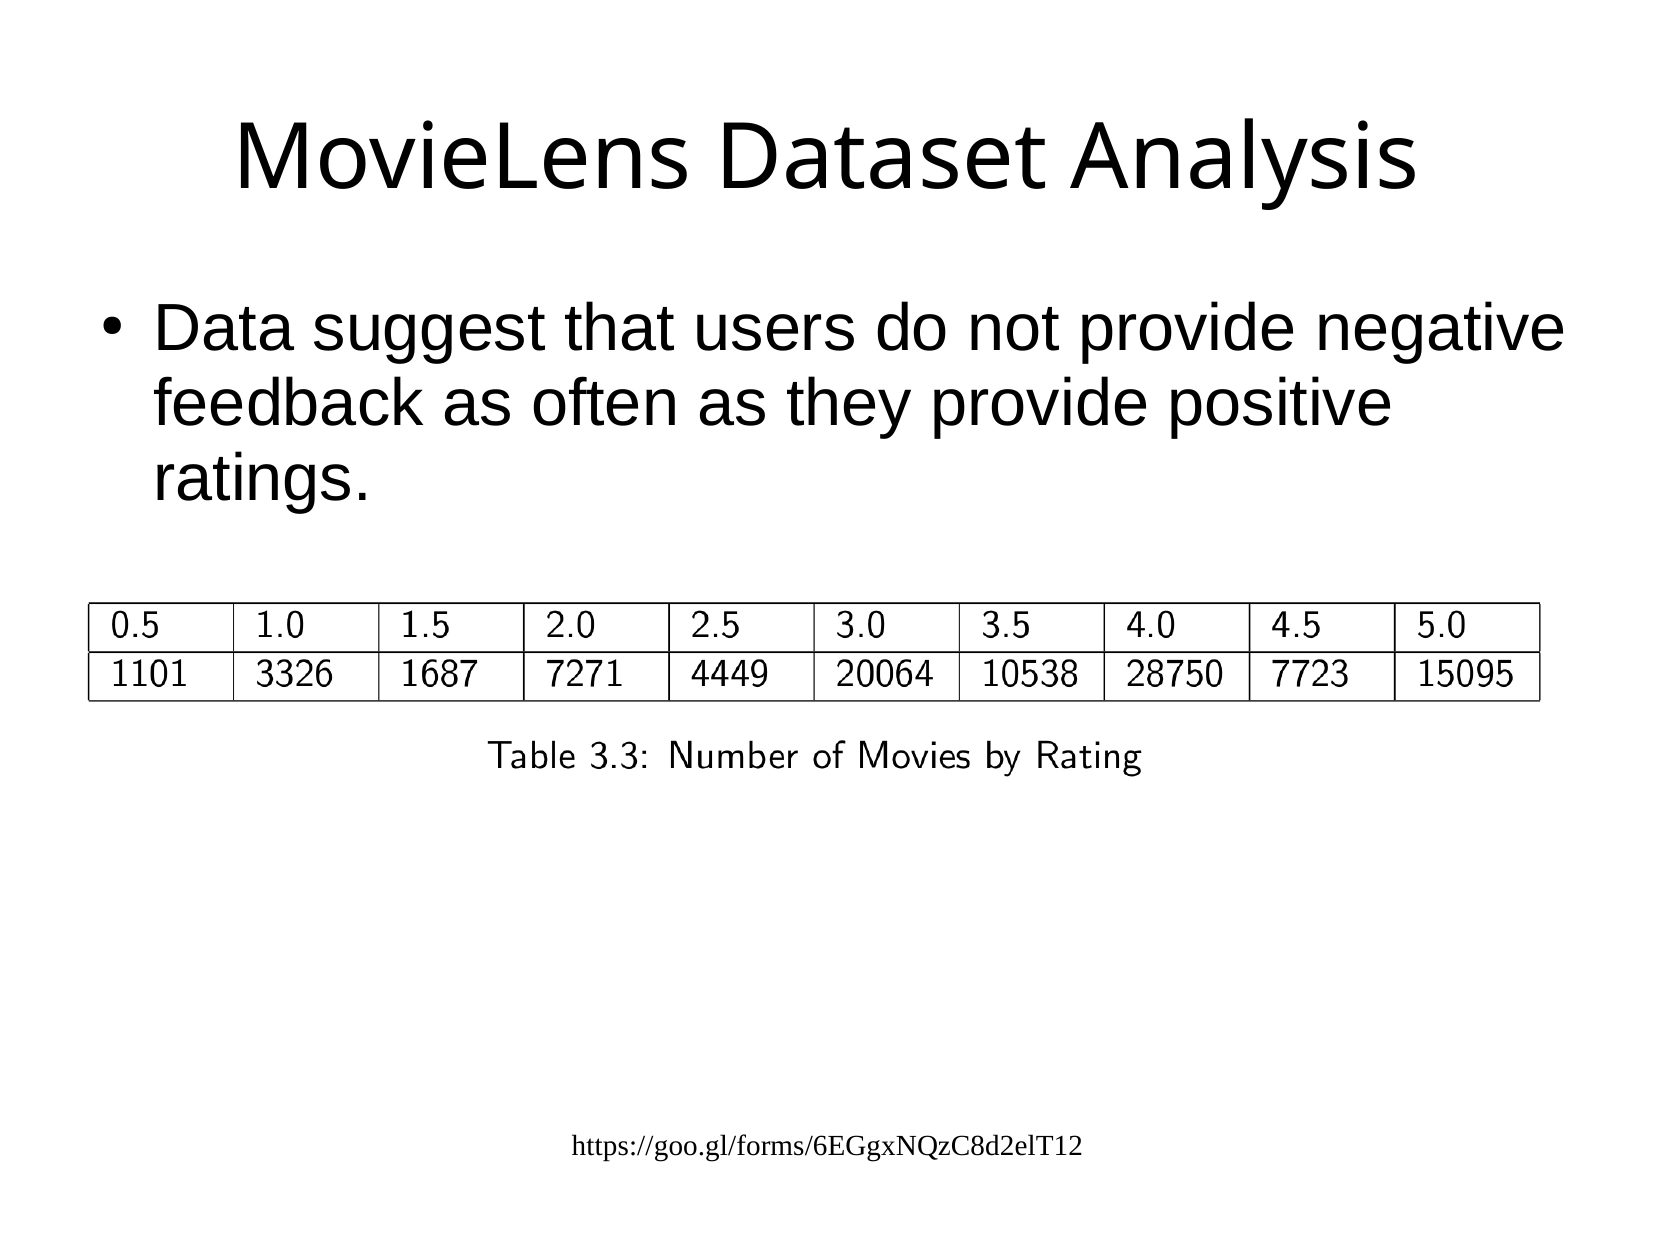

# MovieLens Dataset Analysis
Data suggest that users do not provide negative feedback as often as they provide positive ratings.
https://goo.gl/forms/6EGgxNQzC8d2elT12